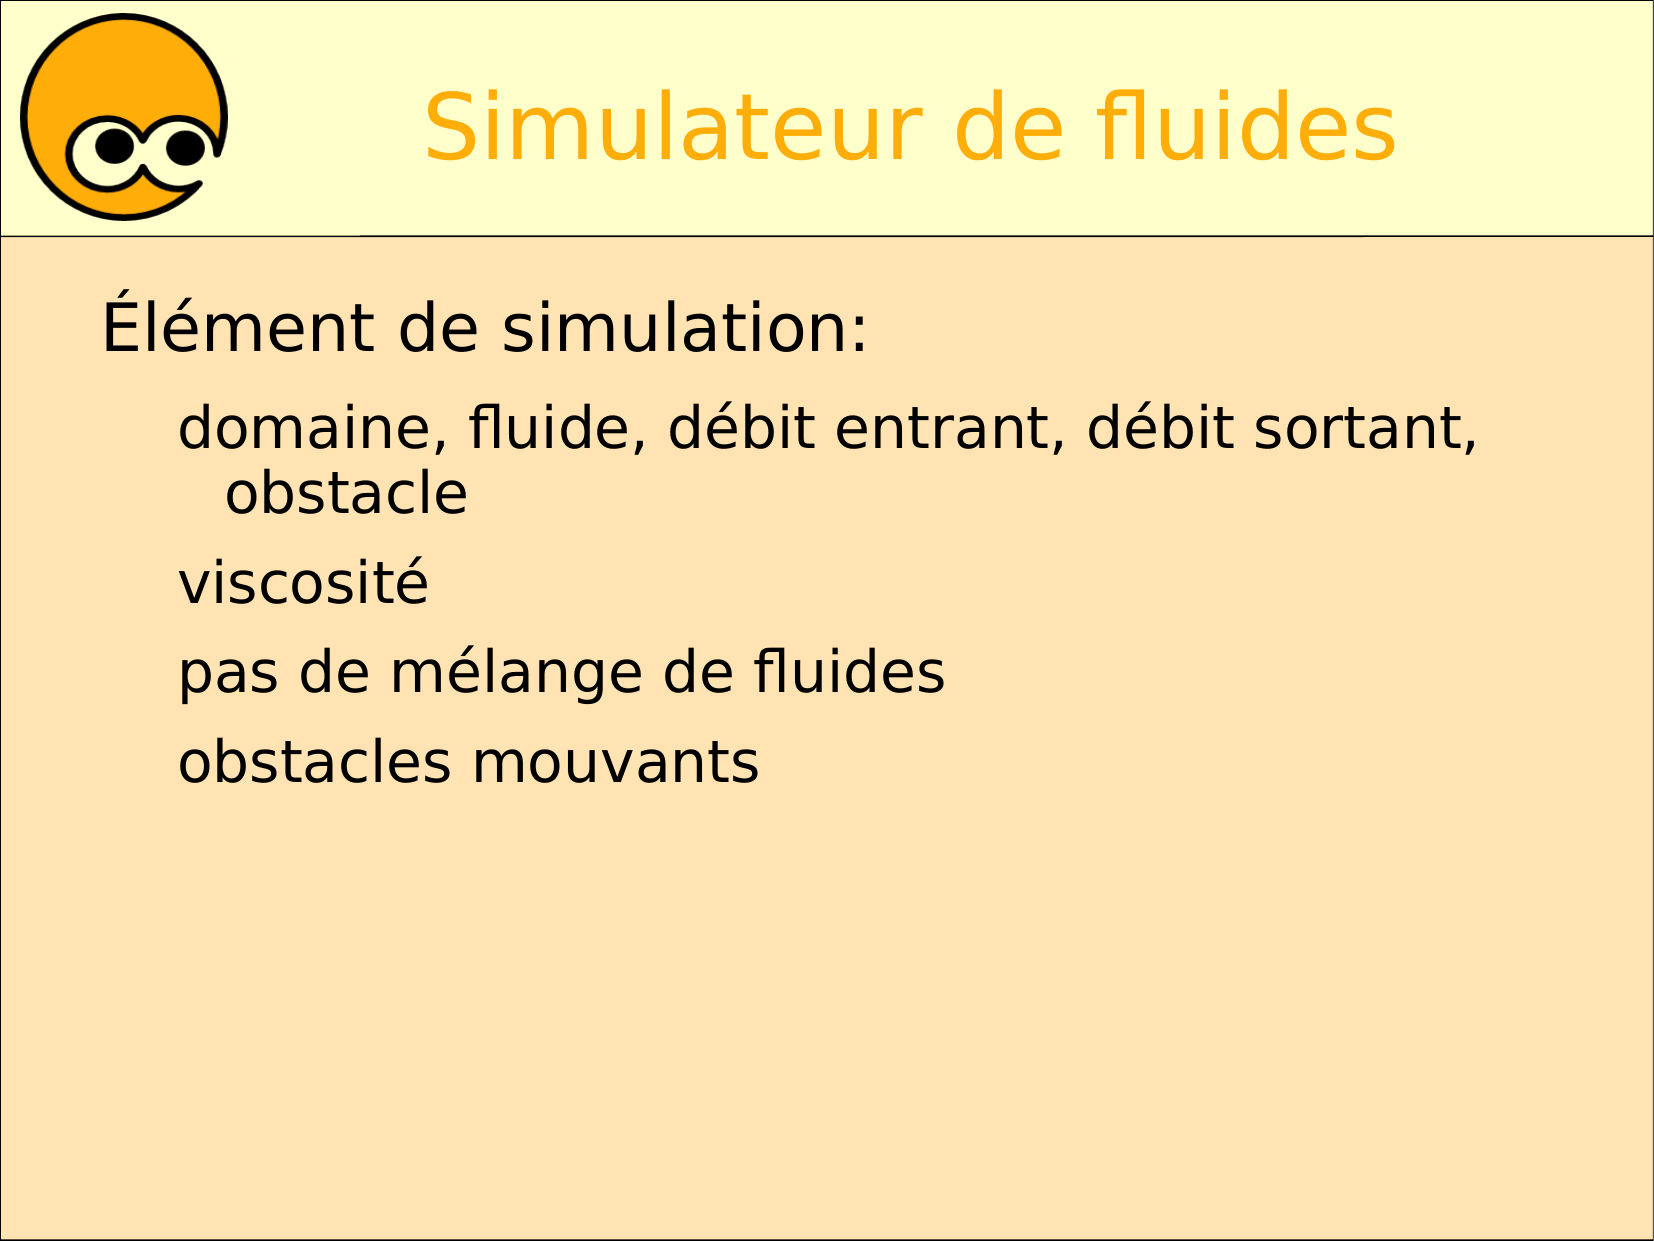

# Simulateur de fluides
Élément de simulation:
domaine, fluide, débit entrant, débit sortant, obstacle
viscosité
pas de mélange de fluides
obstacles mouvants